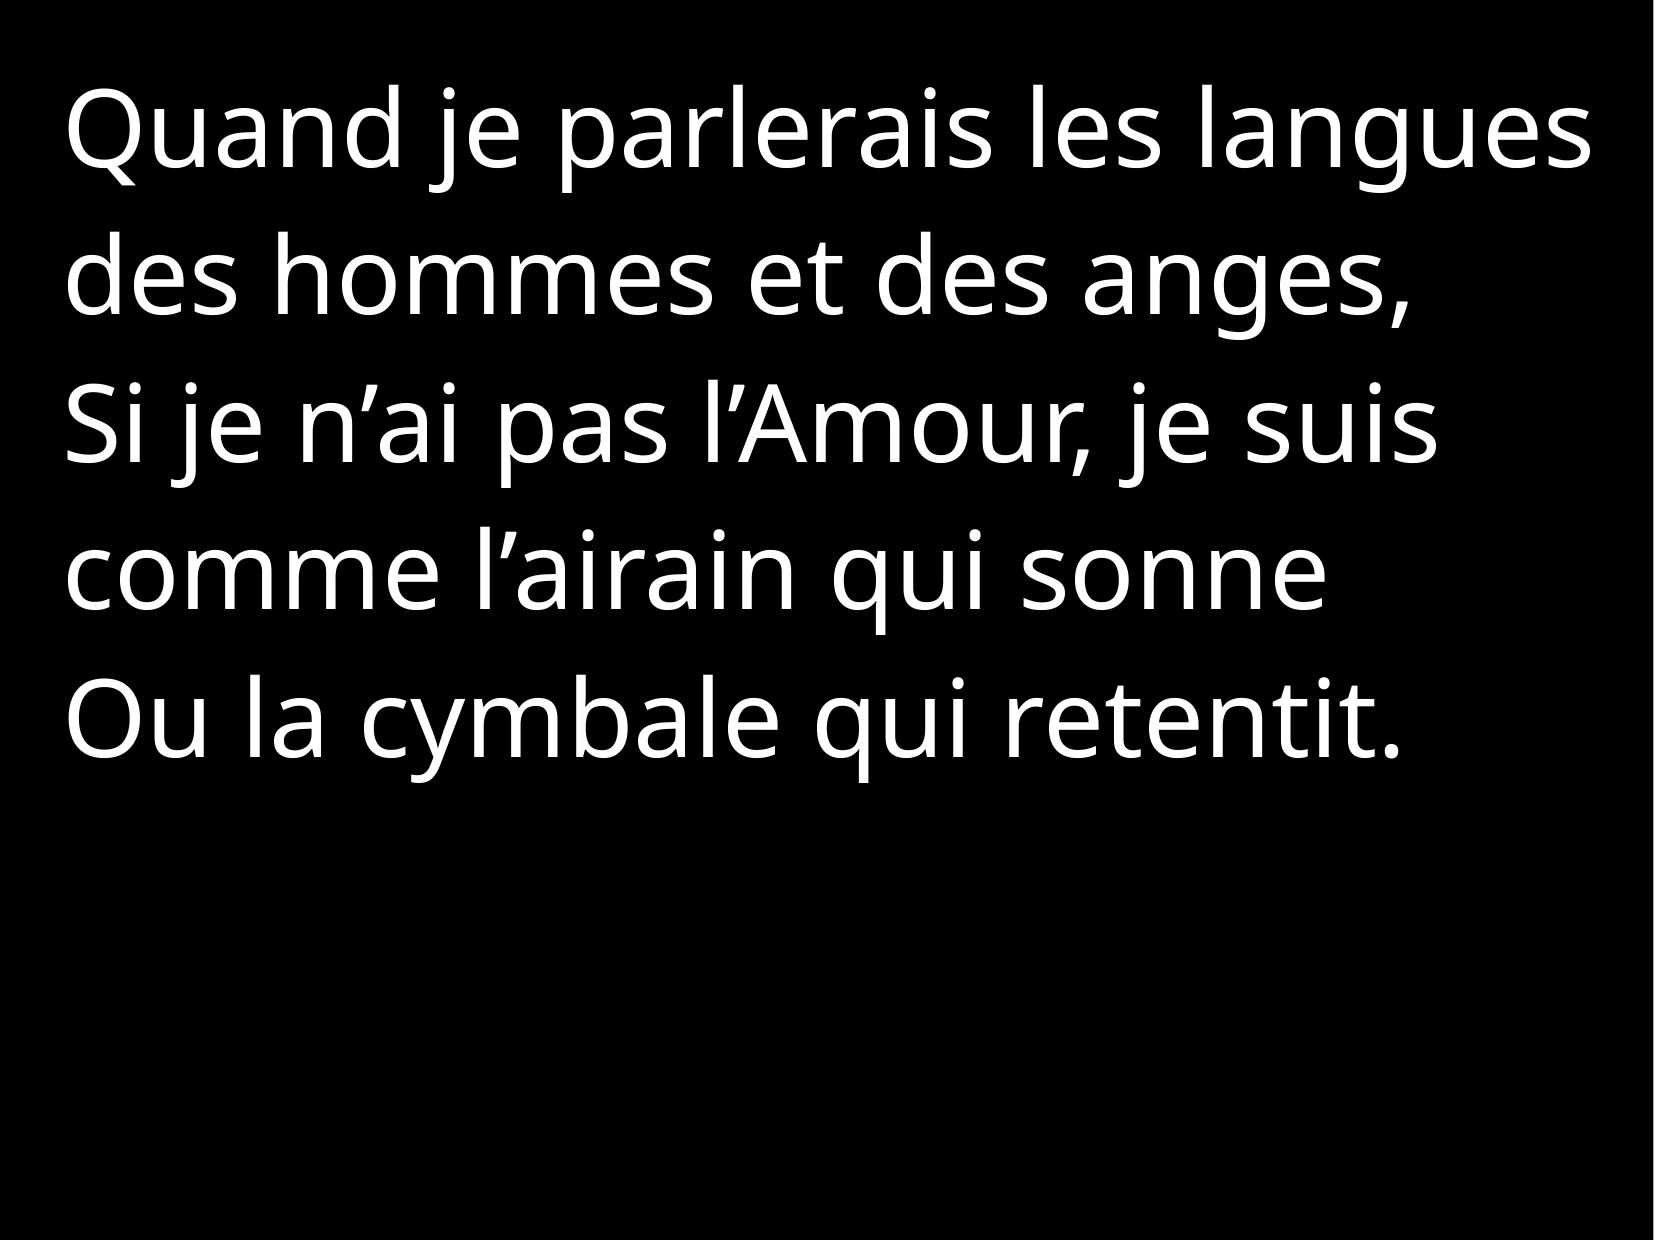

Quand je parlerais les langues des hommes et des anges,
Si je n’ai pas l’Amour, je suis comme l’airain qui sonne
Ou la cymbale qui retentit.